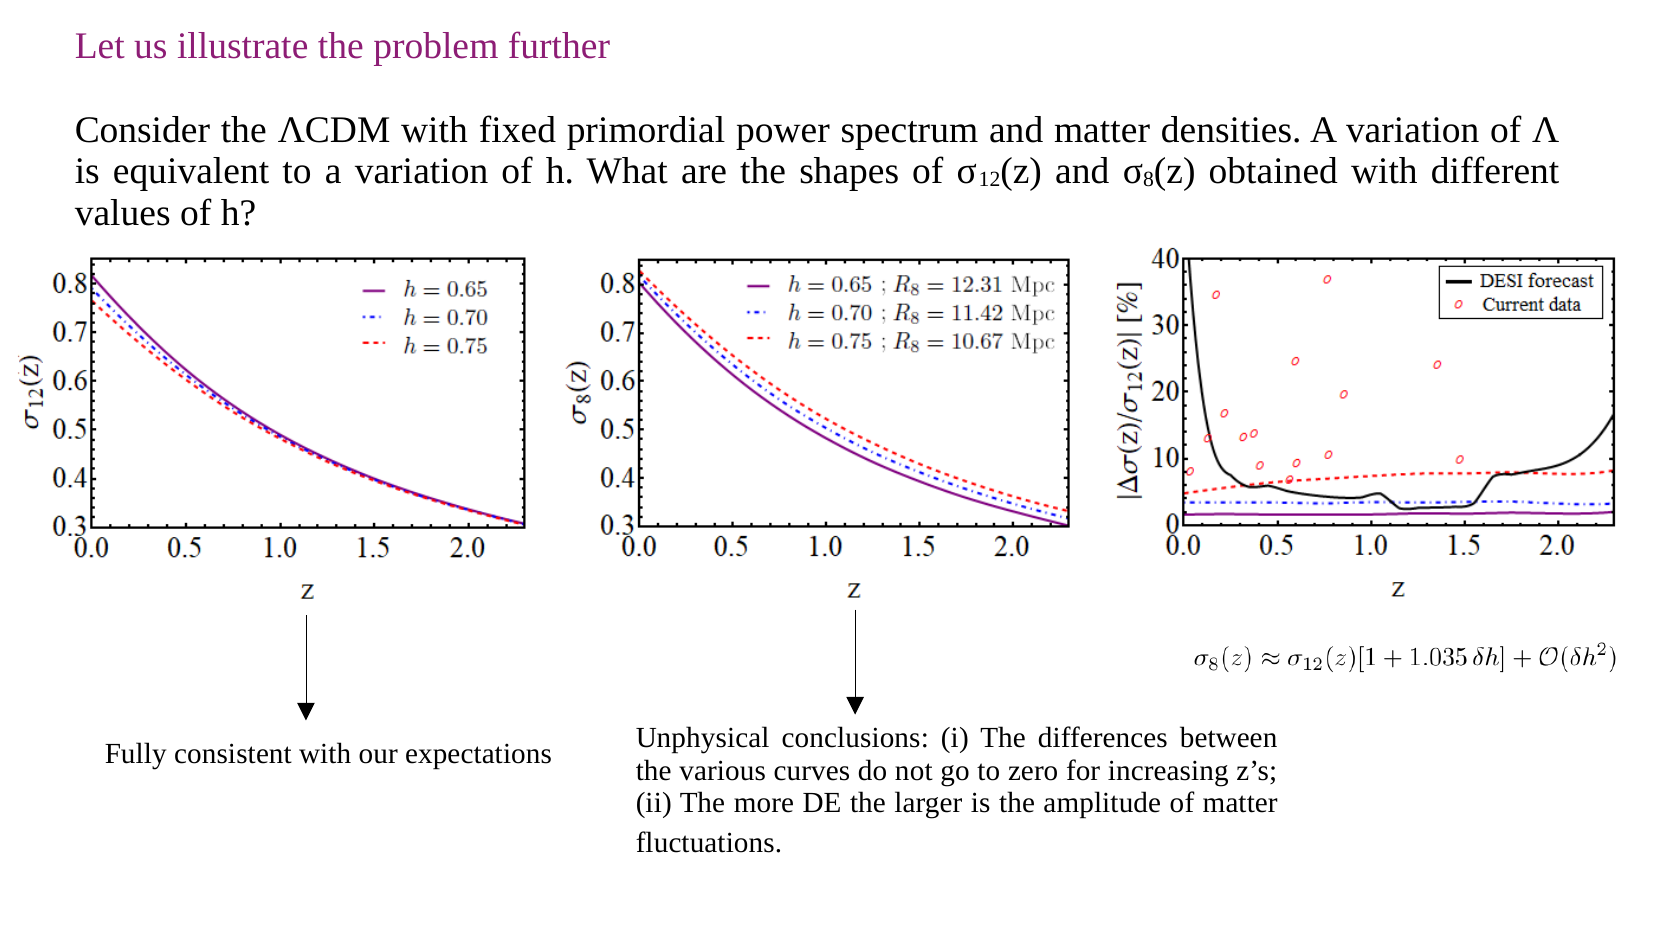

Let us illustrate the problem further
Consider the ΛCDM with fixed primordial power spectrum and matter densities. A variation of Λ is equivalent to a variation of h. What are the shapes of σ12(z) and σ8(z) obtained with different values of h?
Unphysical conclusions: (i) The differences between the various curves do not go to zero for increasing z’s; (ii) The more DE the larger is the amplitude of matter fluctuations.
Fully consistent with our expectations